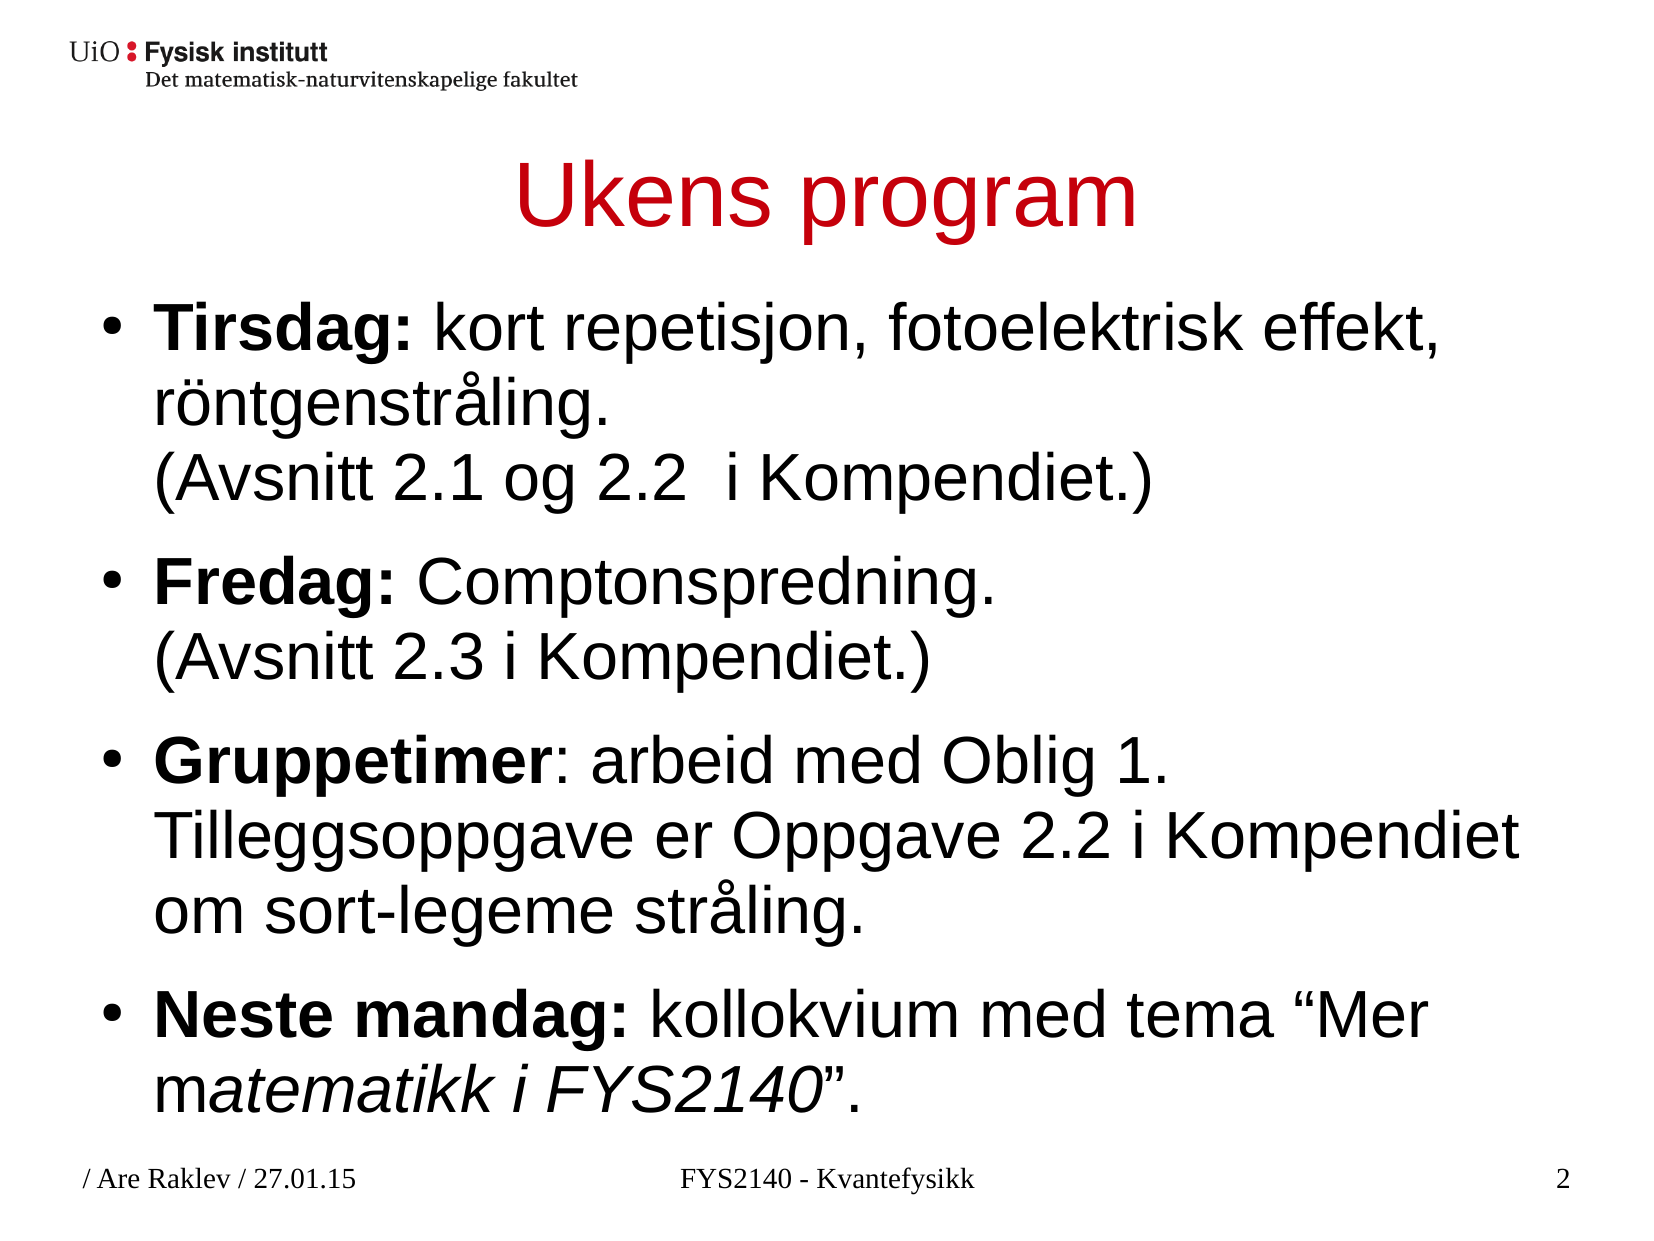

# Ukens program
Tirsdag: kort repetisjon, fotoelektrisk effekt, röntgenstråling.
(Avsnitt 2.1 og 2.2 i Kompendiet.)
Fredag: Comptonspredning.
(Avsnitt 2.3 i Kompendiet.)
Gruppetimer: arbeid med Oblig 1. Tilleggsoppgave er Oppgave 2.2 i Kompendiet om sort-legeme stråling.
Neste mandag: kollokvium med tema “Mer matematikk i FYS2140”.
/ Are Raklev / 27.01.15
FYS2140 - Kvantefysikk
2